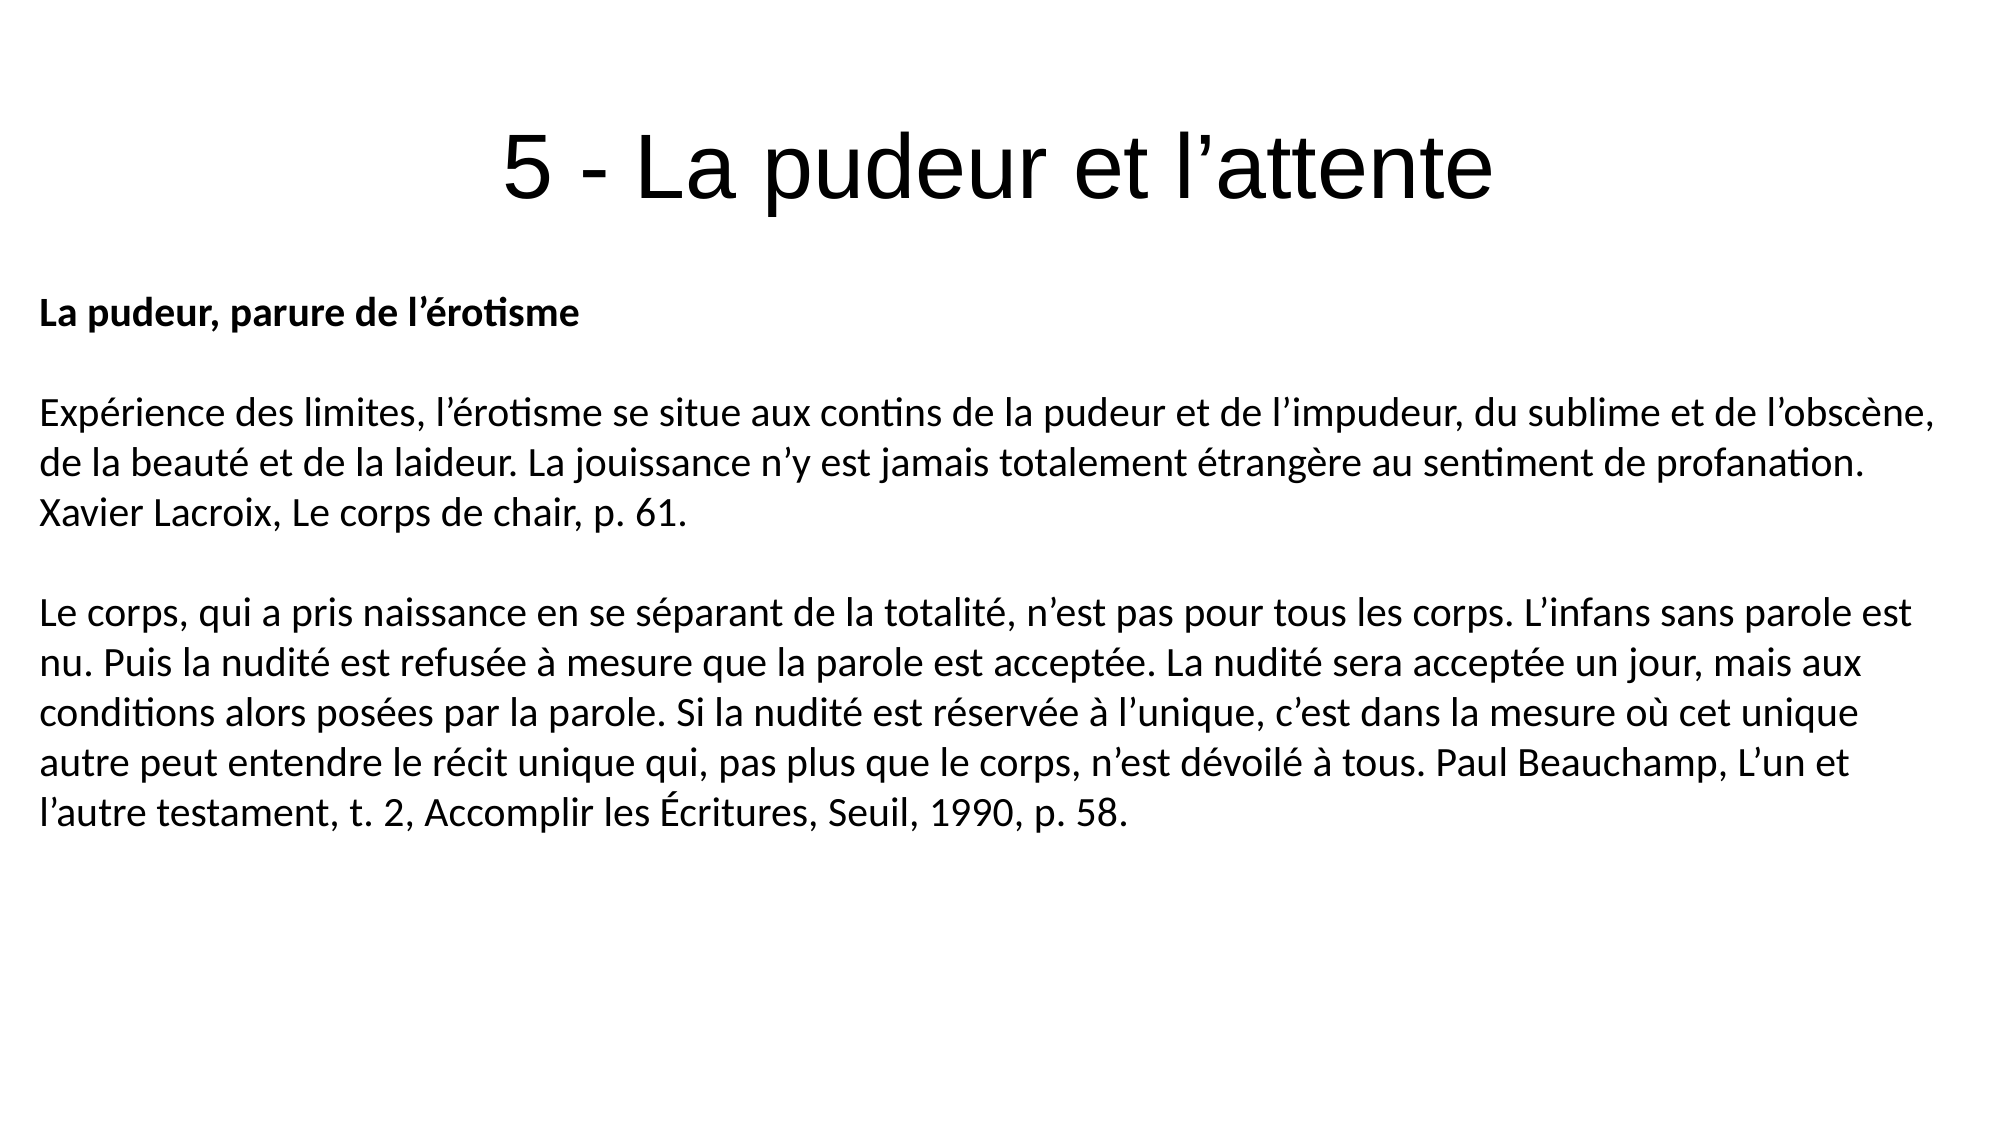

# 5 - La pudeur et l’attente
La pudeur, parure de l’érotisme
Expérience des limites, l’érotisme se situe aux contins de la pudeur et de l’impudeur, du sublime et de l’obscène, de la beauté et de la laideur. La jouissance n’y est jamais totalement étrangère au sentiment de profanation. Xavier Lacroix, Le corps de chair, p. 61.
Le corps, qui a pris naissance en se séparant de la totalité, n’est pas pour tous les corps. L’infans sans parole est nu. Puis la nudité est refusée à mesure que la parole est acceptée. La nudité sera acceptée un jour, mais aux conditions alors posées par la parole. Si la nudité est réservée à l’unique, c’est dans la mesure où cet unique autre peut entendre le récit unique qui, pas plus que le corps, n’est dévoilé à tous. Paul Beauchamp, L’un et l’autre testament, t. 2, Accomplir les Écritures, Seuil, 1990, p. 58.